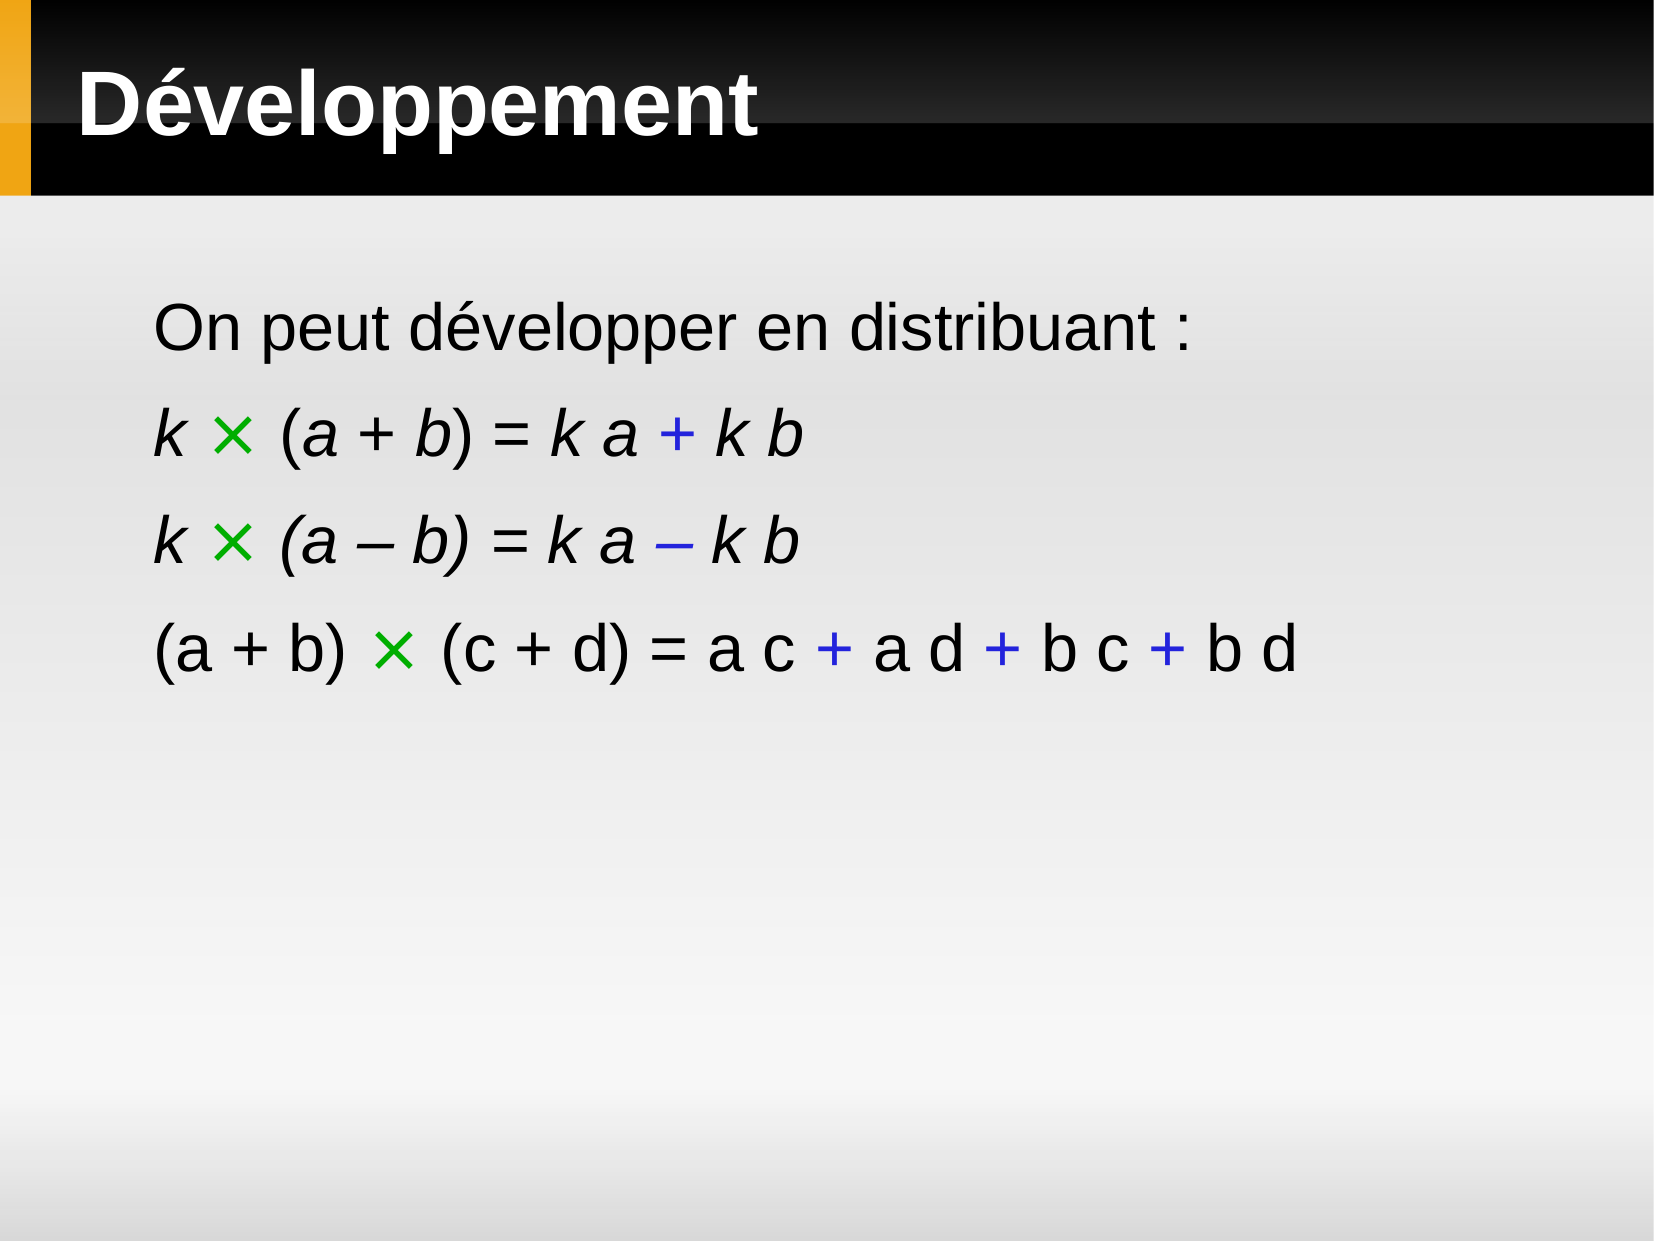

# Développement
On peut développer en distribuant :
k × (a + b) = k a + k b
k × (a – b) = k a – k b
(a + b) × (c + d) = a c + a d + b c + b d